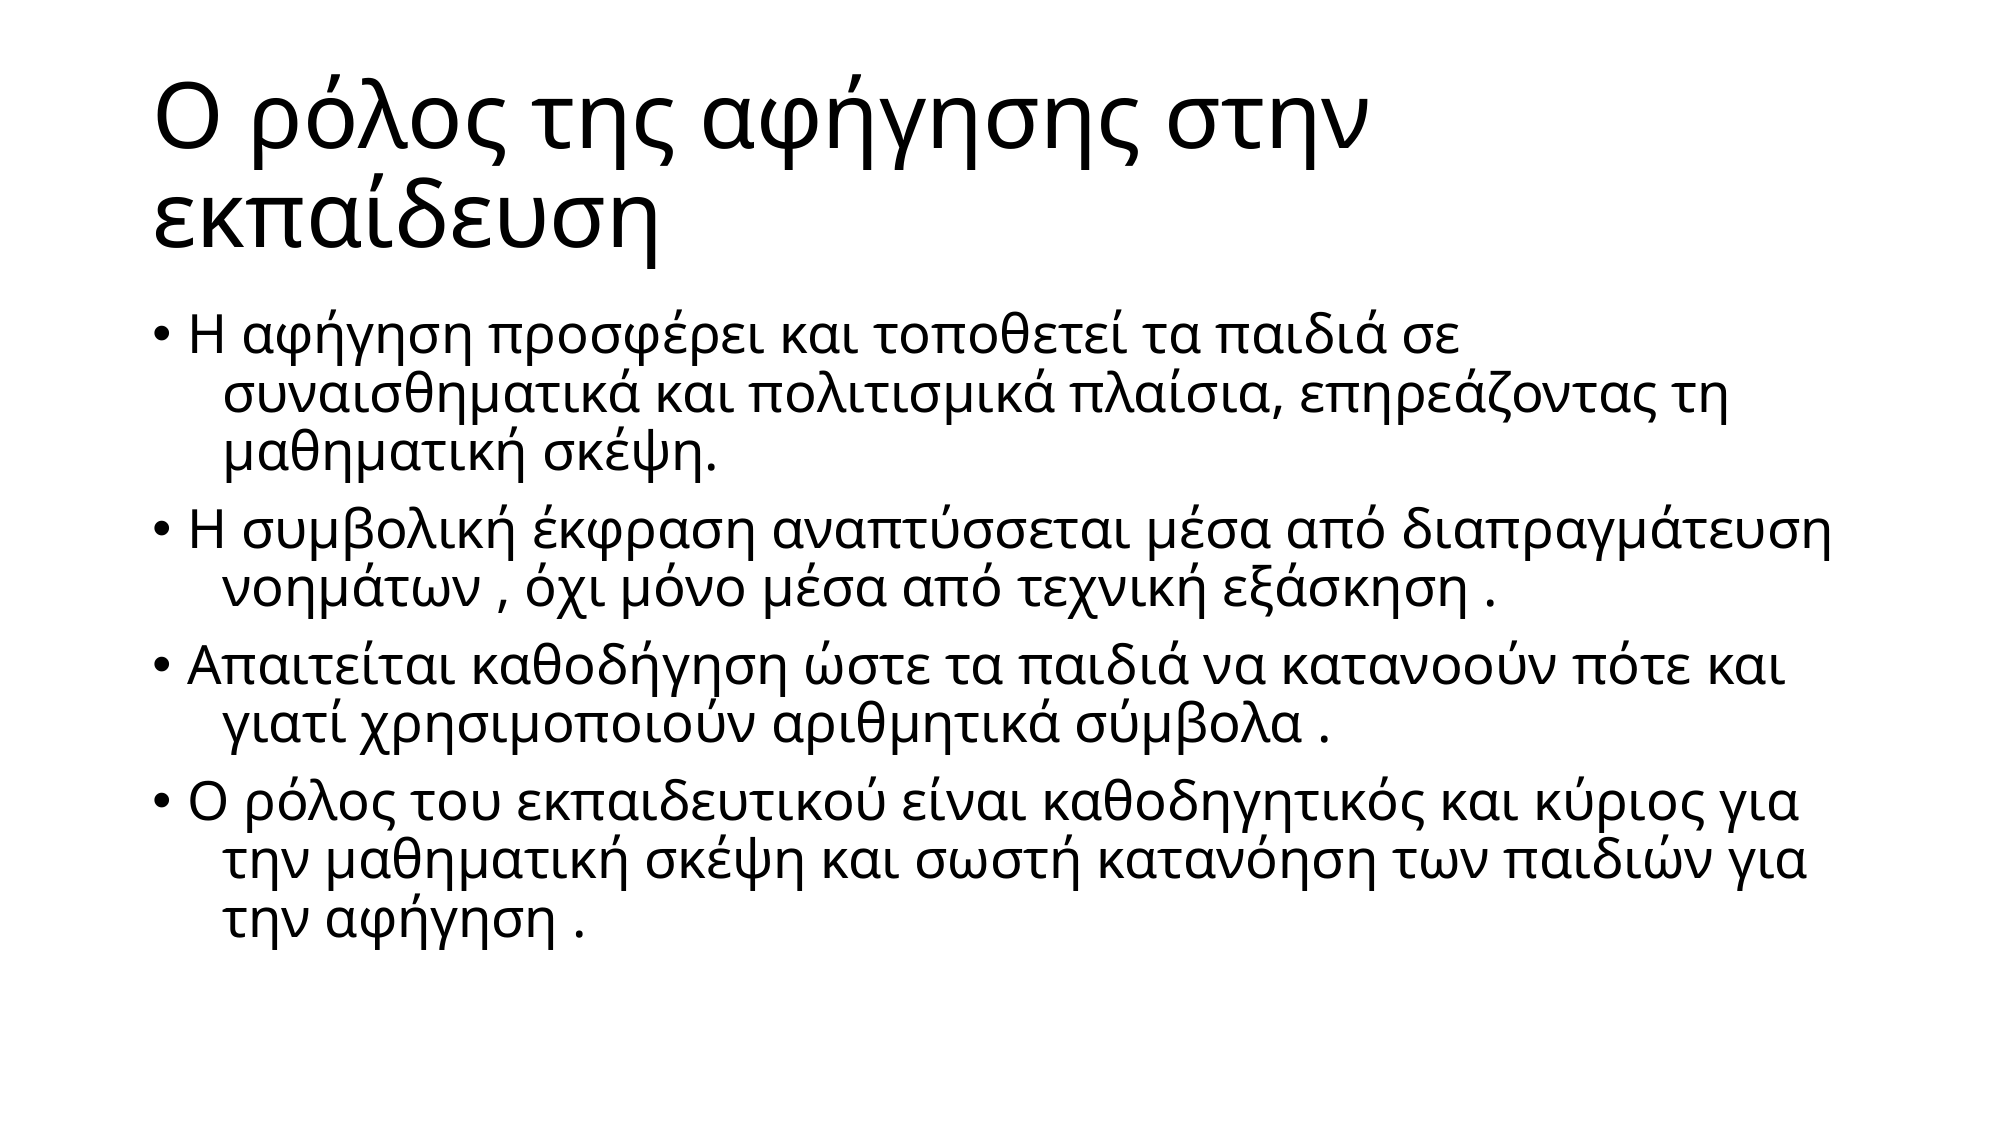

# Ο ρόλος της αφήγησης στην εκπαίδευση
Η αφήγηση προσφέρει και τοποθετεί τα παιδιά σε συναισθηματικά και πολιτισμικά πλαίσια, επηρεάζοντας τη μαθηματική σκέψη.
Η συμβολική έκφραση αναπτύσσεται μέσα από διαπραγμάτευση νοημάτων , όχι μόνο μέσα από τεχνική εξάσκηση .
Απαιτείται καθοδήγηση ώστε τα παιδιά να κατανοούν πότε και γιατί χρησιμοποιούν αριθμητικά σύμβολα .
Ο ρόλος του εκπαιδευτικού είναι καθοδηγητικός και κύριος για την μαθηματική σκέψη και σωστή κατανόηση των παιδιών για την αφήγηση .